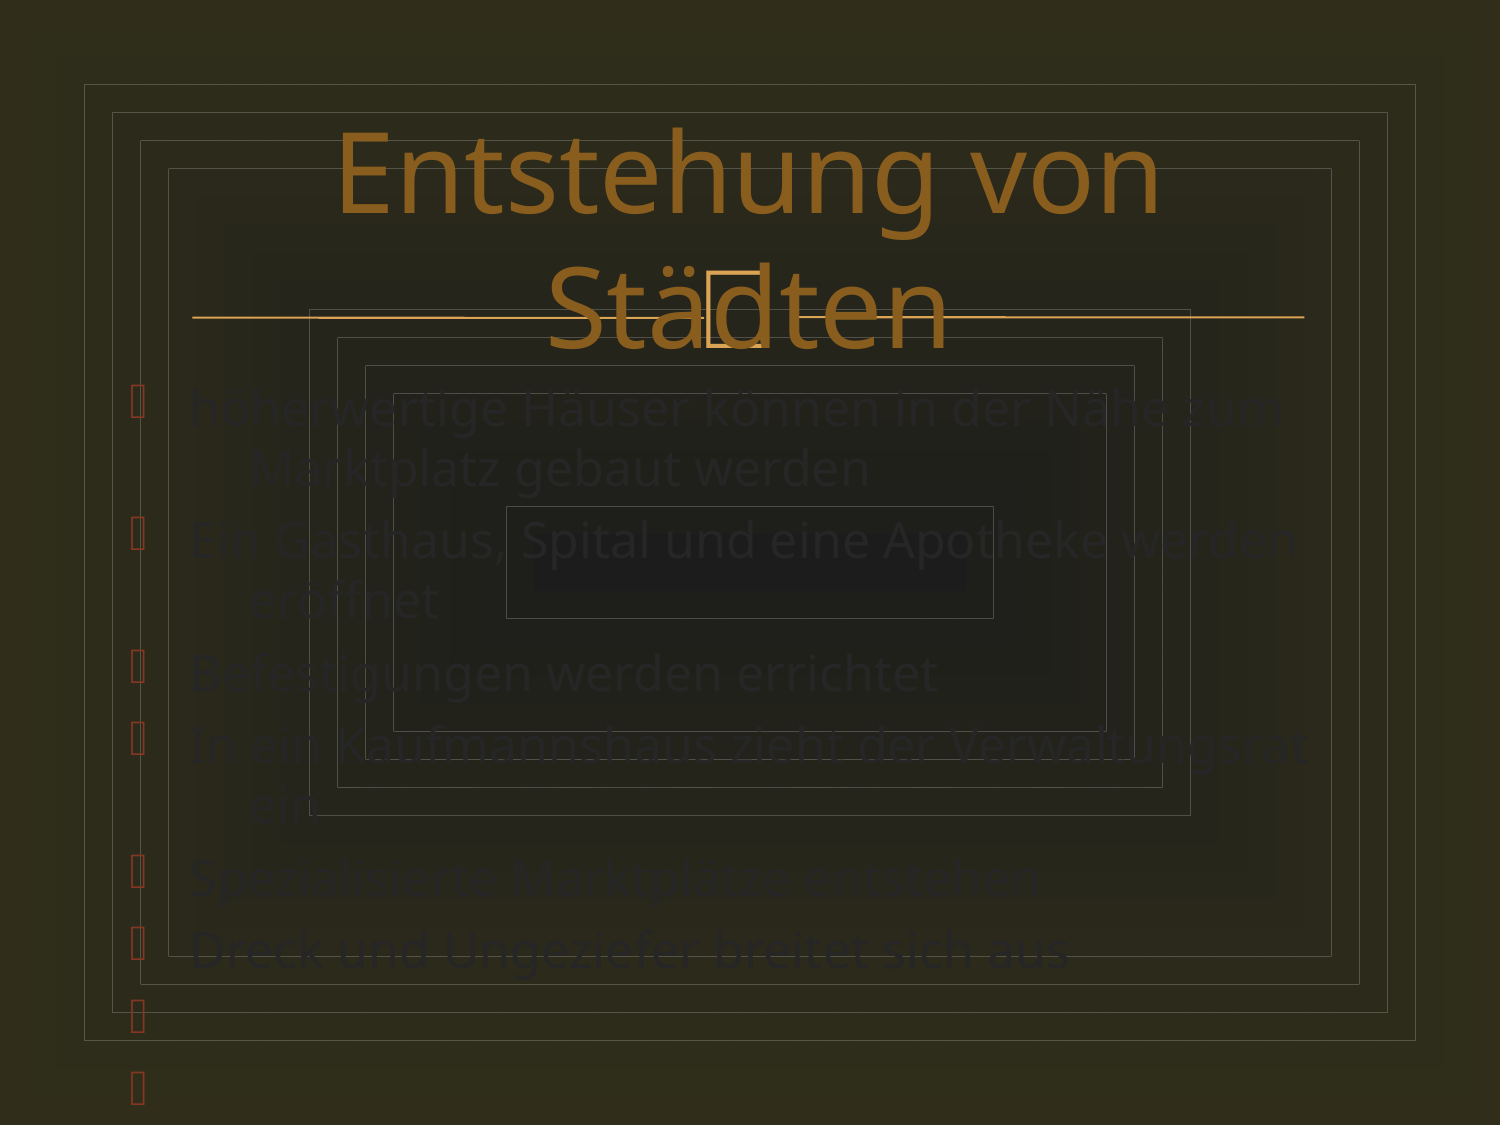

Entstehung von Städten
# höherwertige Häuser können in der Nähe zum Marktplatz gebaut werden
Ein Gasthaus, Spital und eine Apotheke werden eröffnet
Befestigungen werden errichtet
In ein Kaufmannshaus zieht der Verwaltungsrat ein
Spezialisierte Marktplätze entstehen
Dreck und Ungeziefer breitet sich aus